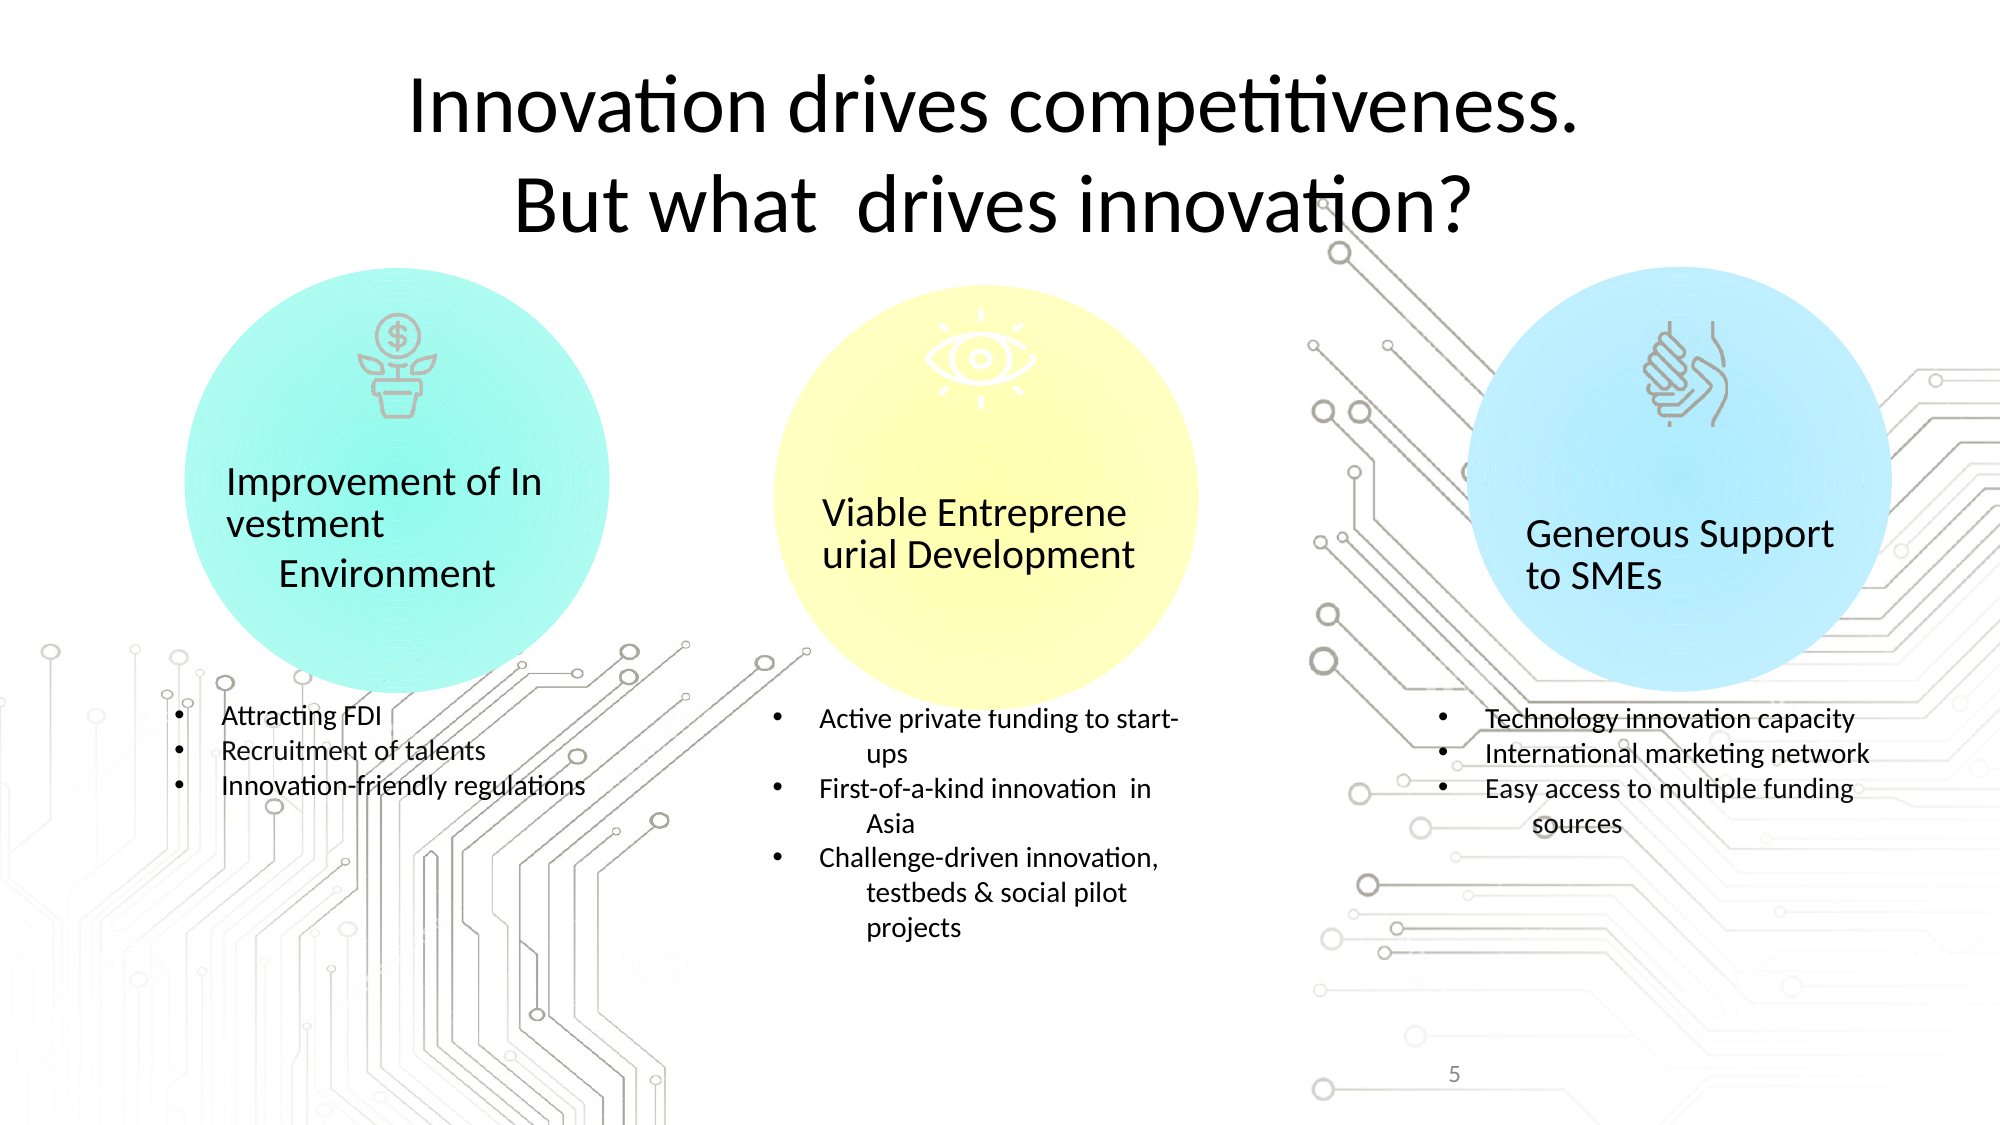

Innovation drives competitiveness.
 But what drives innovation?
Generous Support to SMEs
Improvement of InvestmentEnvironment
Viable Entrepreneurial Development
Attracting FDI
Recruitment of talents
Innovation-friendly regulations
Active private funding to start-ups
First-of-a-kind innovation in Asia
Challenge-driven innovation, testbeds & social pilot projects
Technology innovation capacity
International marketing network
Easy access to multiple funding sources
2-3
5